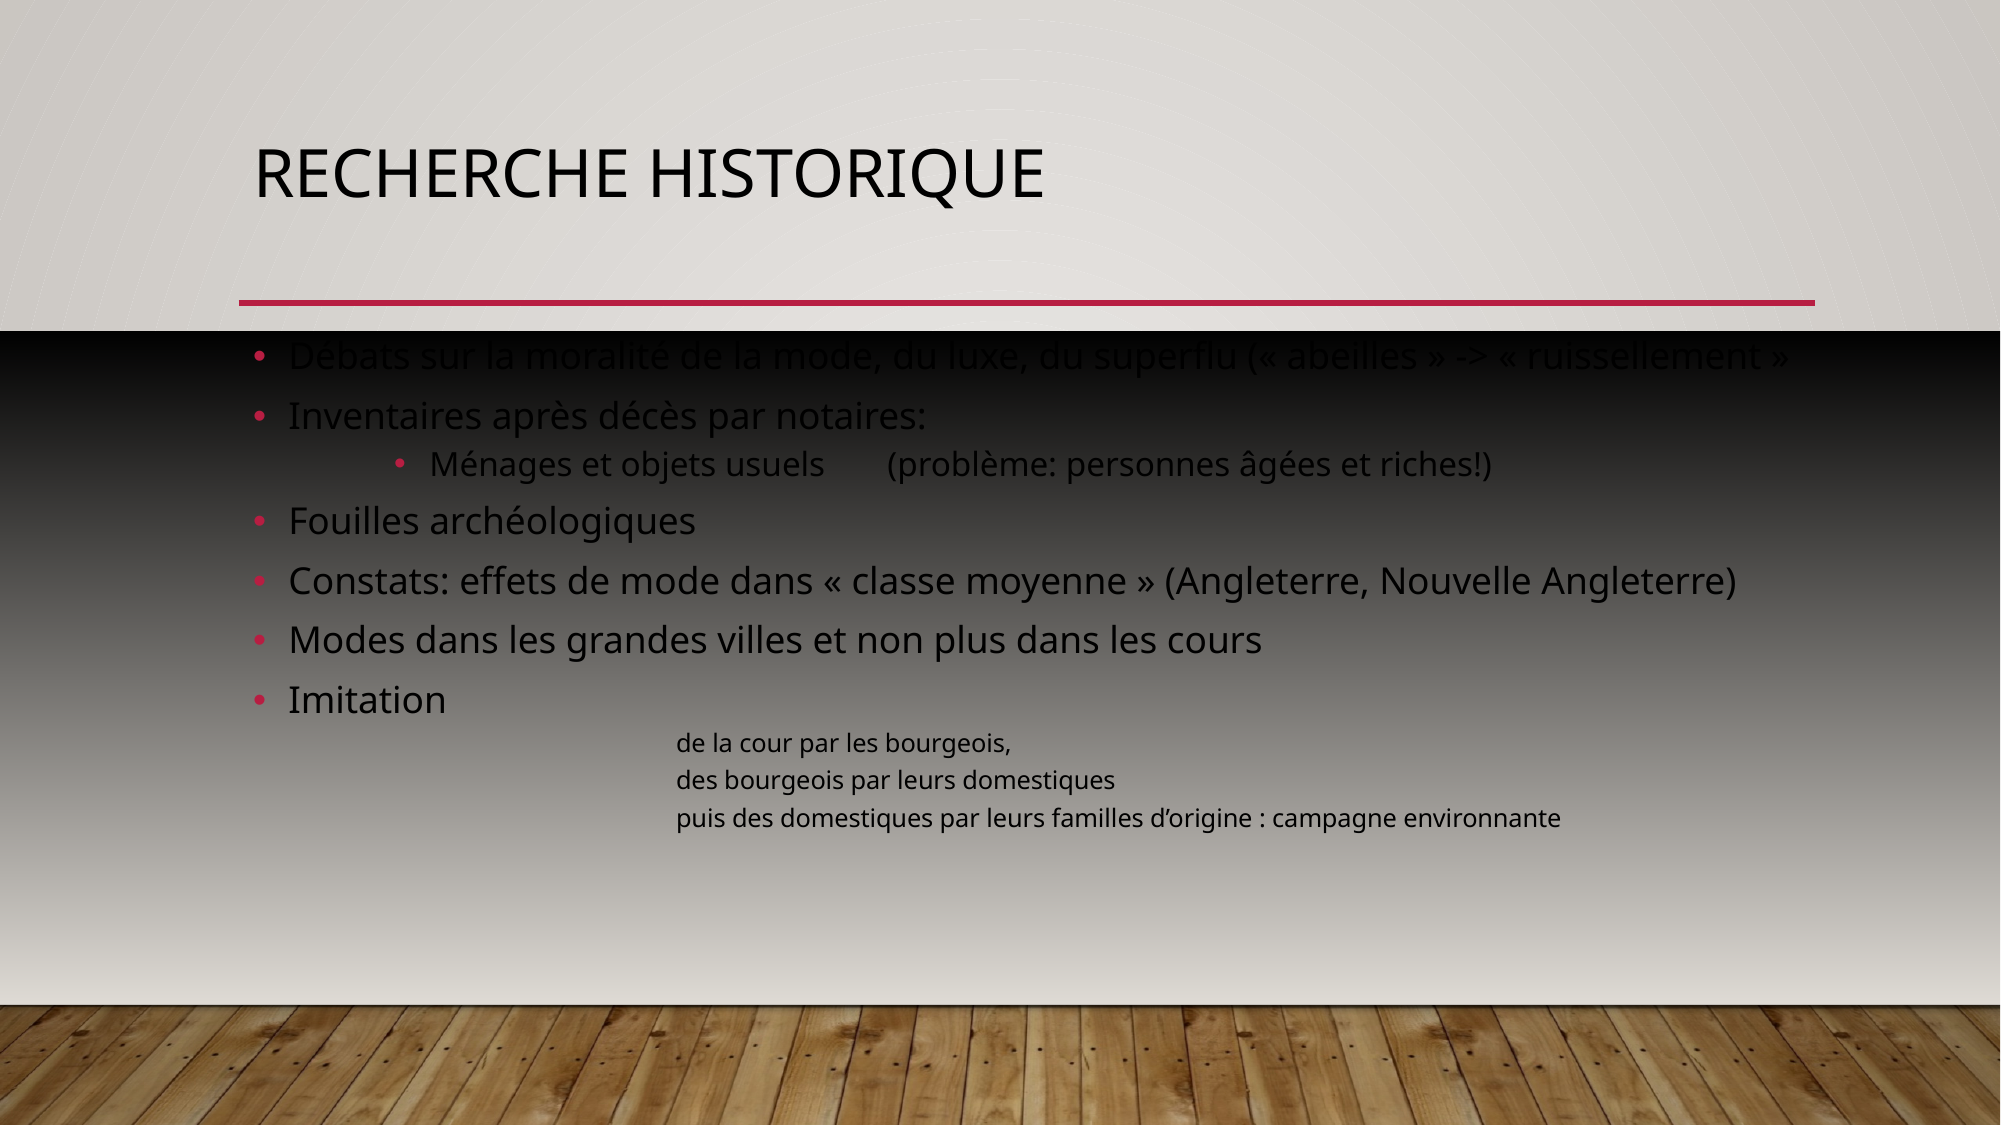

# Recherche historique
Débats sur la moralité de la mode, du luxe, du superflu (« abeilles » -> « ruissellement »
Inventaires après décès par notaires:
Ménages et objets usuels 	(problème: personnes âgées et riches!)
Fouilles archéologiques
Constats: effets de mode dans « classe moyenne » (Angleterre, Nouvelle Angleterre)
Modes dans les grandes villes et non plus dans les cours
Imitation
de la cour par les bourgeois,
des bourgeois par leurs domestiques
puis des domestiques par leurs familles d’origine : campagne environnante